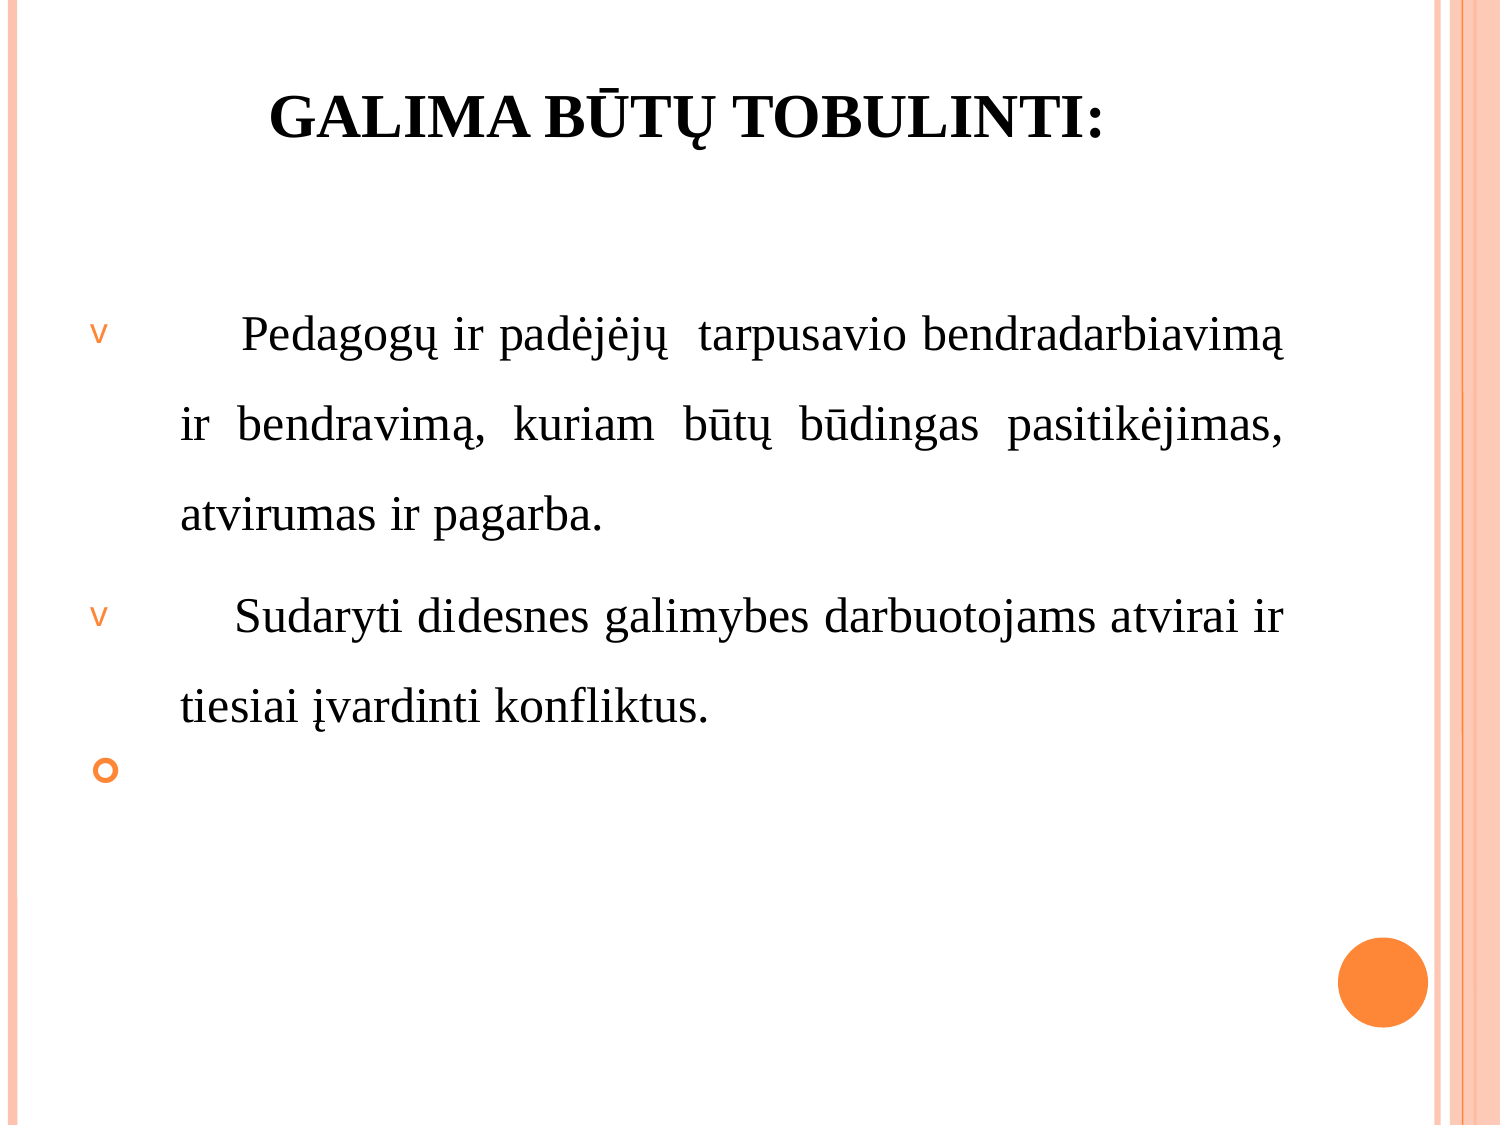

# Galima būtų tobulinti:
 Pedagogų ir padėjėjų tarpusavio bendradarbiavimą ir bendravimą, kuriam būtų būdingas pasitikėjimas, atvirumas ir pagarba.
 Sudaryti didesnes galimybes darbuotojams atvirai ir tiesiai įvardinti konfliktus.